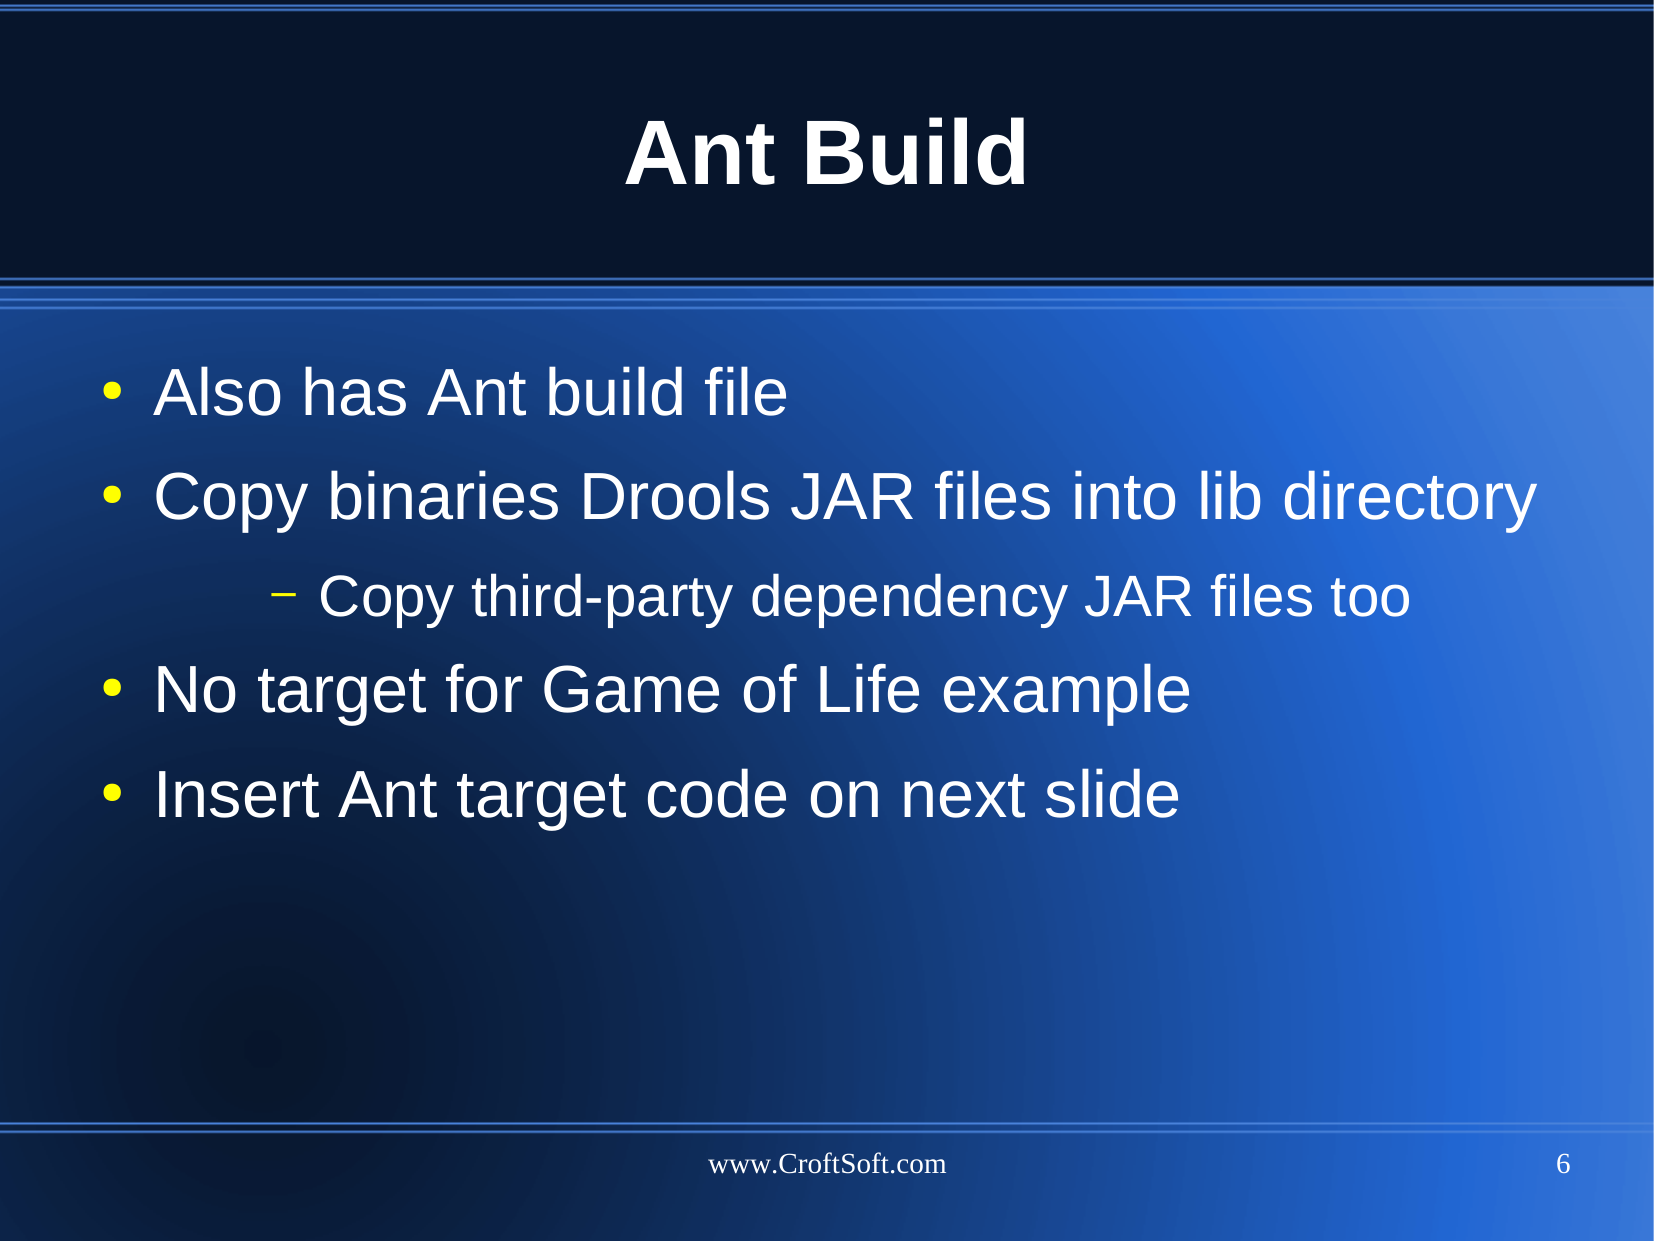

# Ant Build
Also has Ant build file
Copy binaries Drools JAR files into lib directory
Copy third-party dependency JAR files too
No target for Game of Life example
Insert Ant target code on next slide
www.CroftSoft.com
6